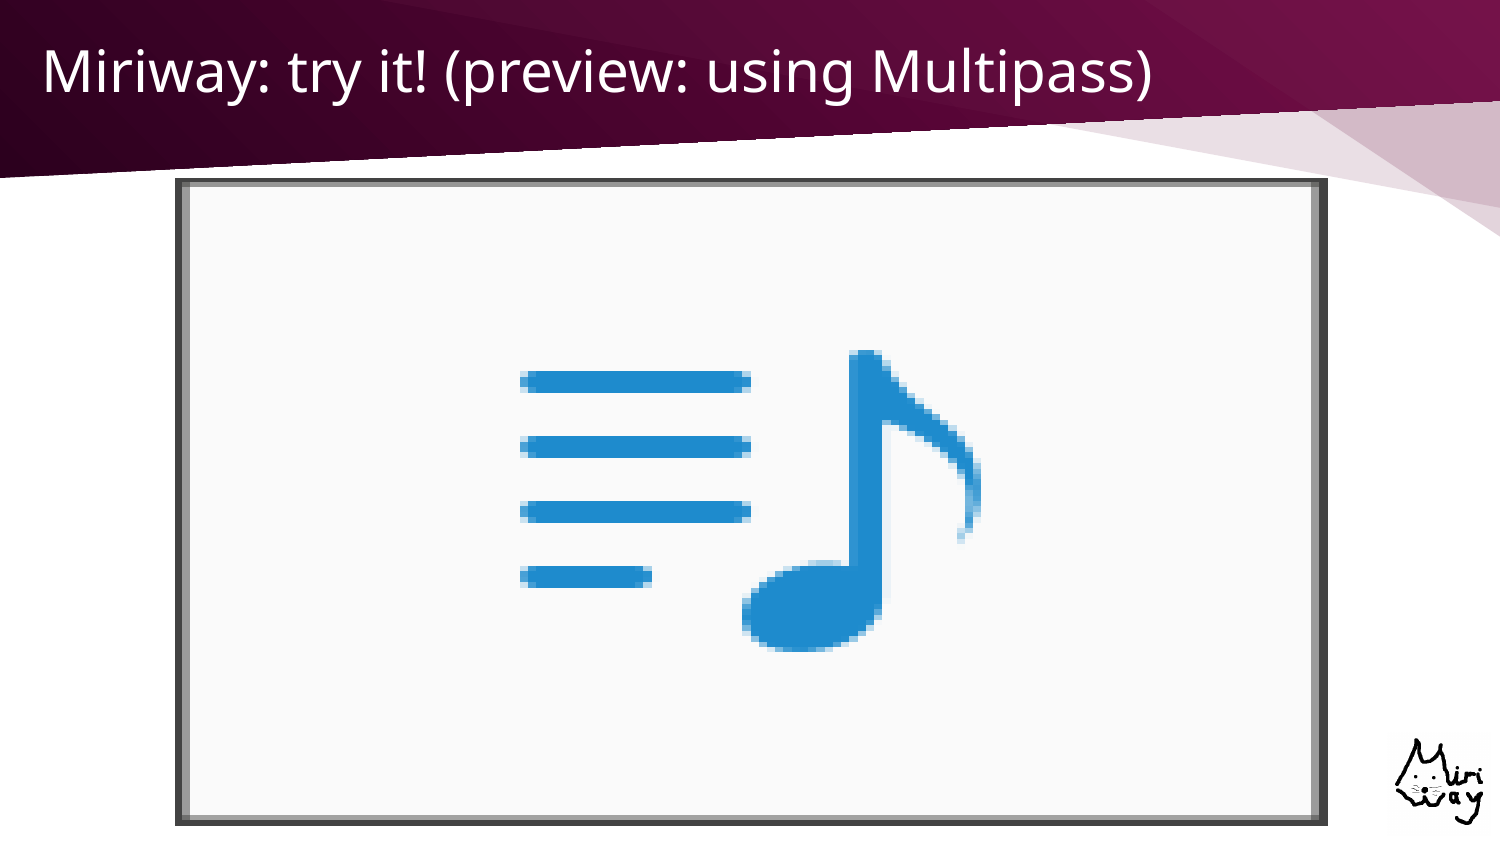

# Miriway: try it! (preview: using Multipass)